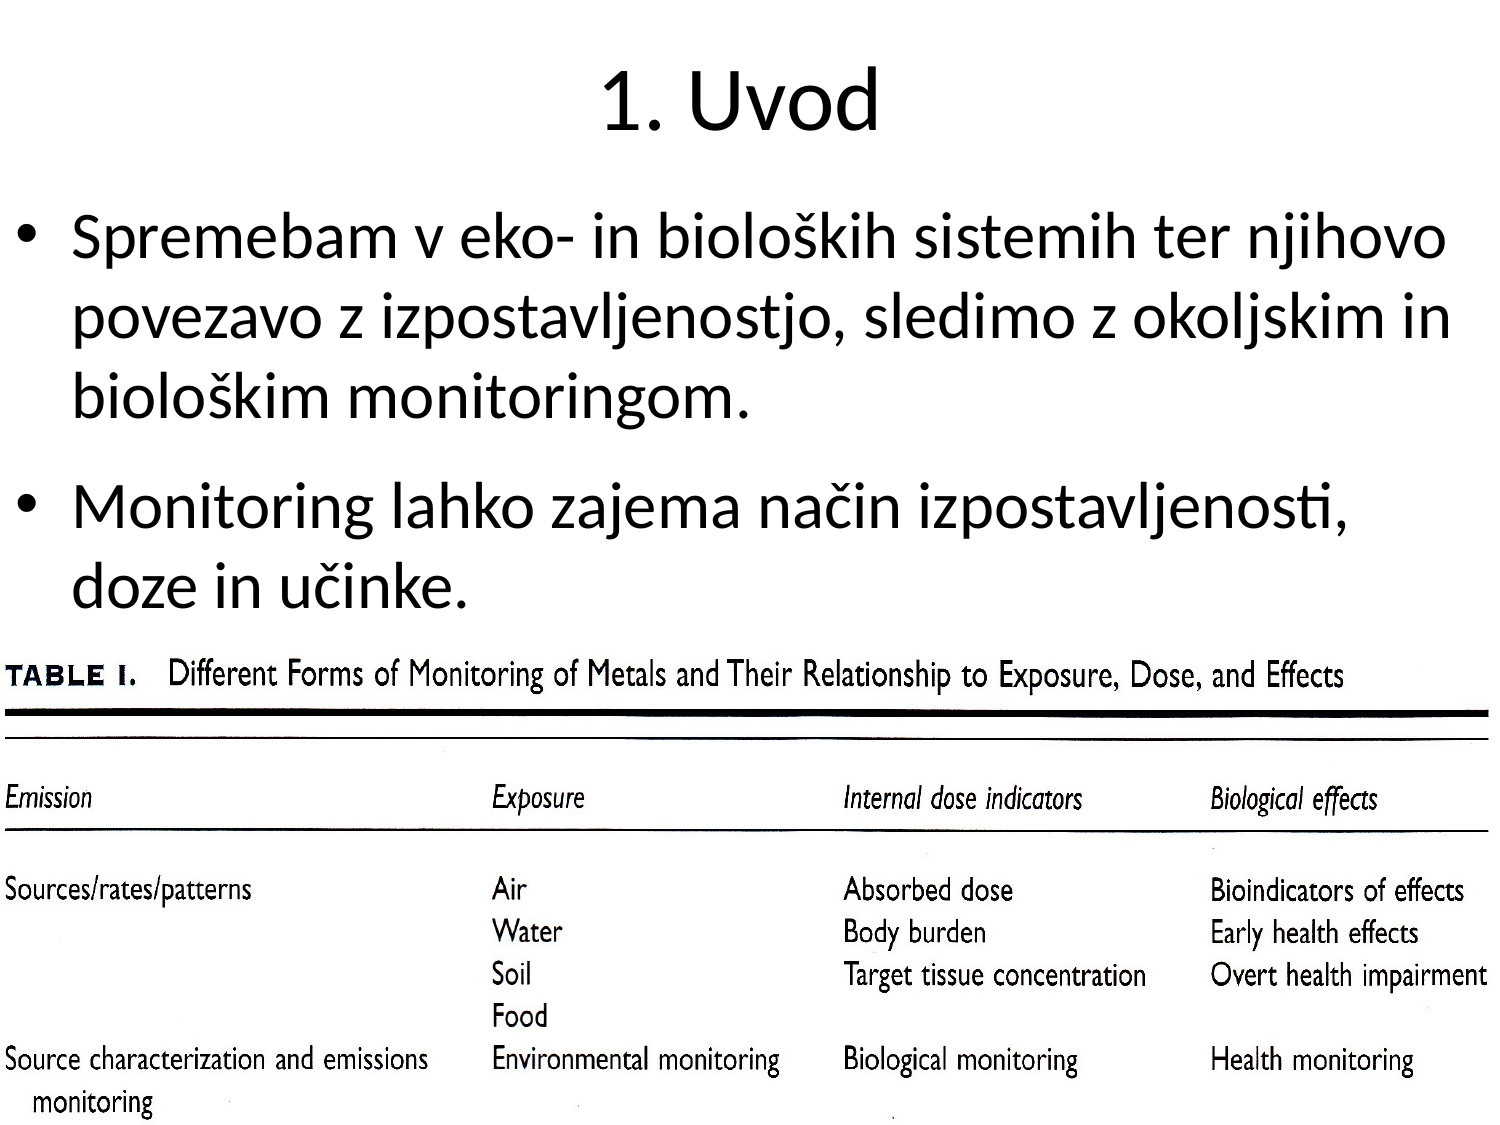

# 1. Uvod
Spremebam v eko- in bioloških sistemih ter njihovo povezavo z izpostavljenostjo, sledimo z okoljskim in biološkim monitoringom.
Monitoring lahko zajema način izpostavljenosti, doze in učinke.